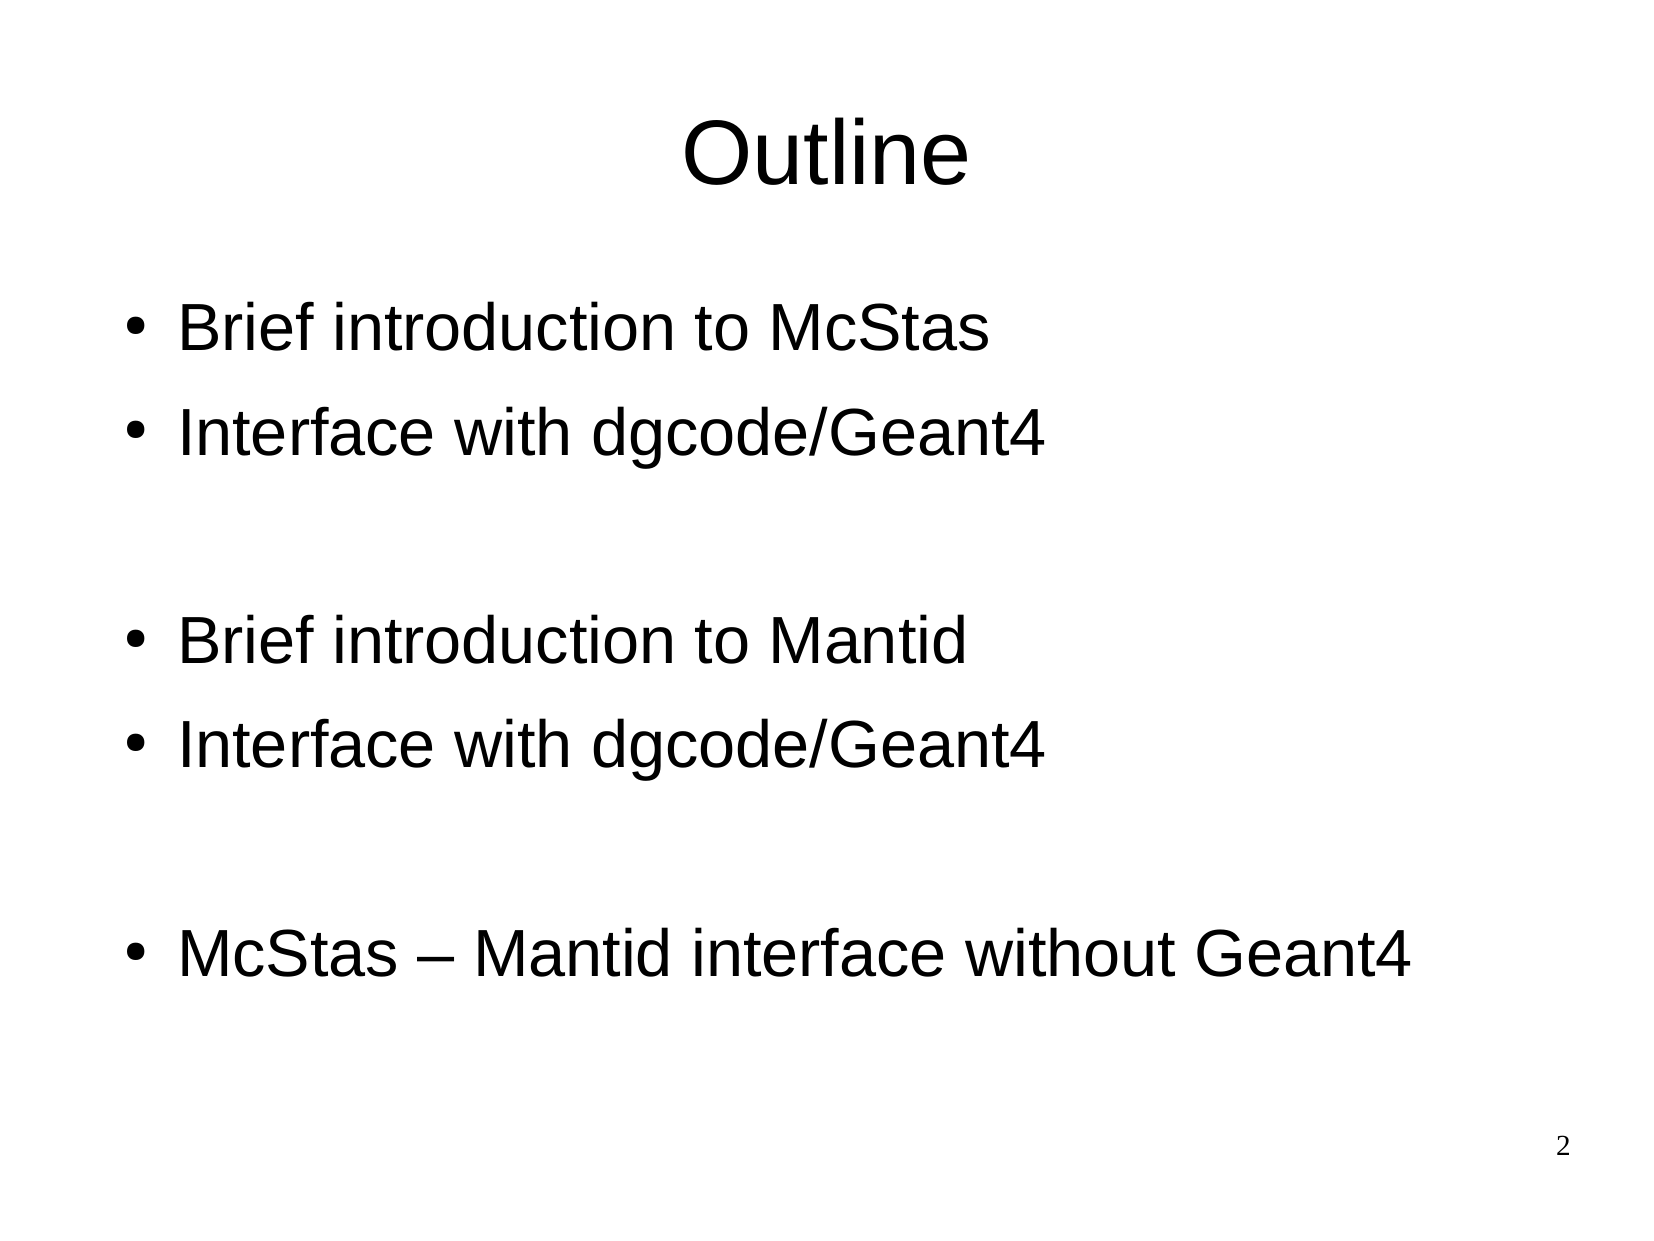

# Outline
Brief introduction to McStas
Interface with dgcode/Geant4
Brief introduction to Mantid
Interface with dgcode/Geant4
McStas – Mantid interface without Geant4
2